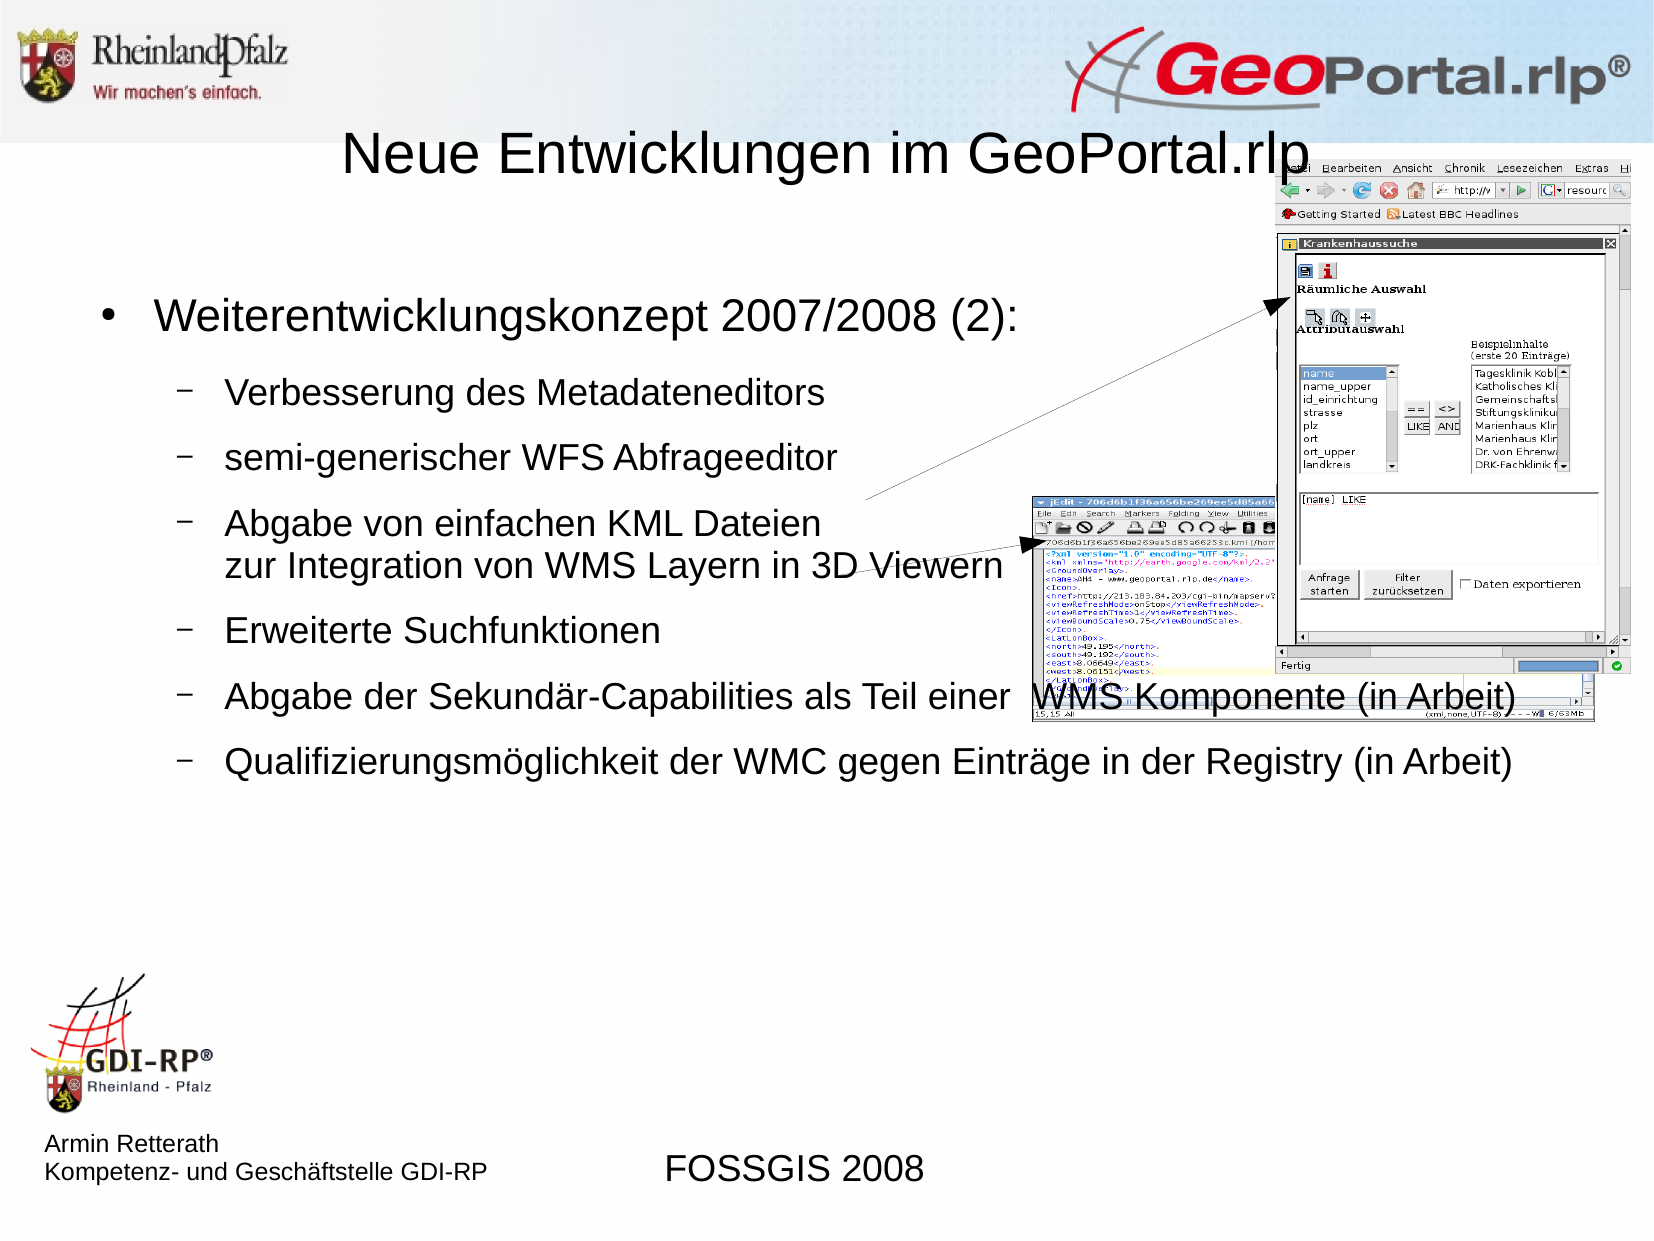

# Neue Entwicklungen im GeoPortal.rlp
Weiterentwicklungskonzept 2007/2008 (2):
Verbesserung des Metadateneditors
semi-generischer WFS Abfrageeditor
Abgabe von einfachen KML Dateien
zur Integration von WMS Layern in 3D Viewern
Erweiterte Suchfunktionen
Abgabe der Sekundär-Capabilities als Teil einer WMS Komponente (in Arbeit)
Qualifizierungsmöglichkeit der WMC gegen Einträge in der Registry (in Arbeit)